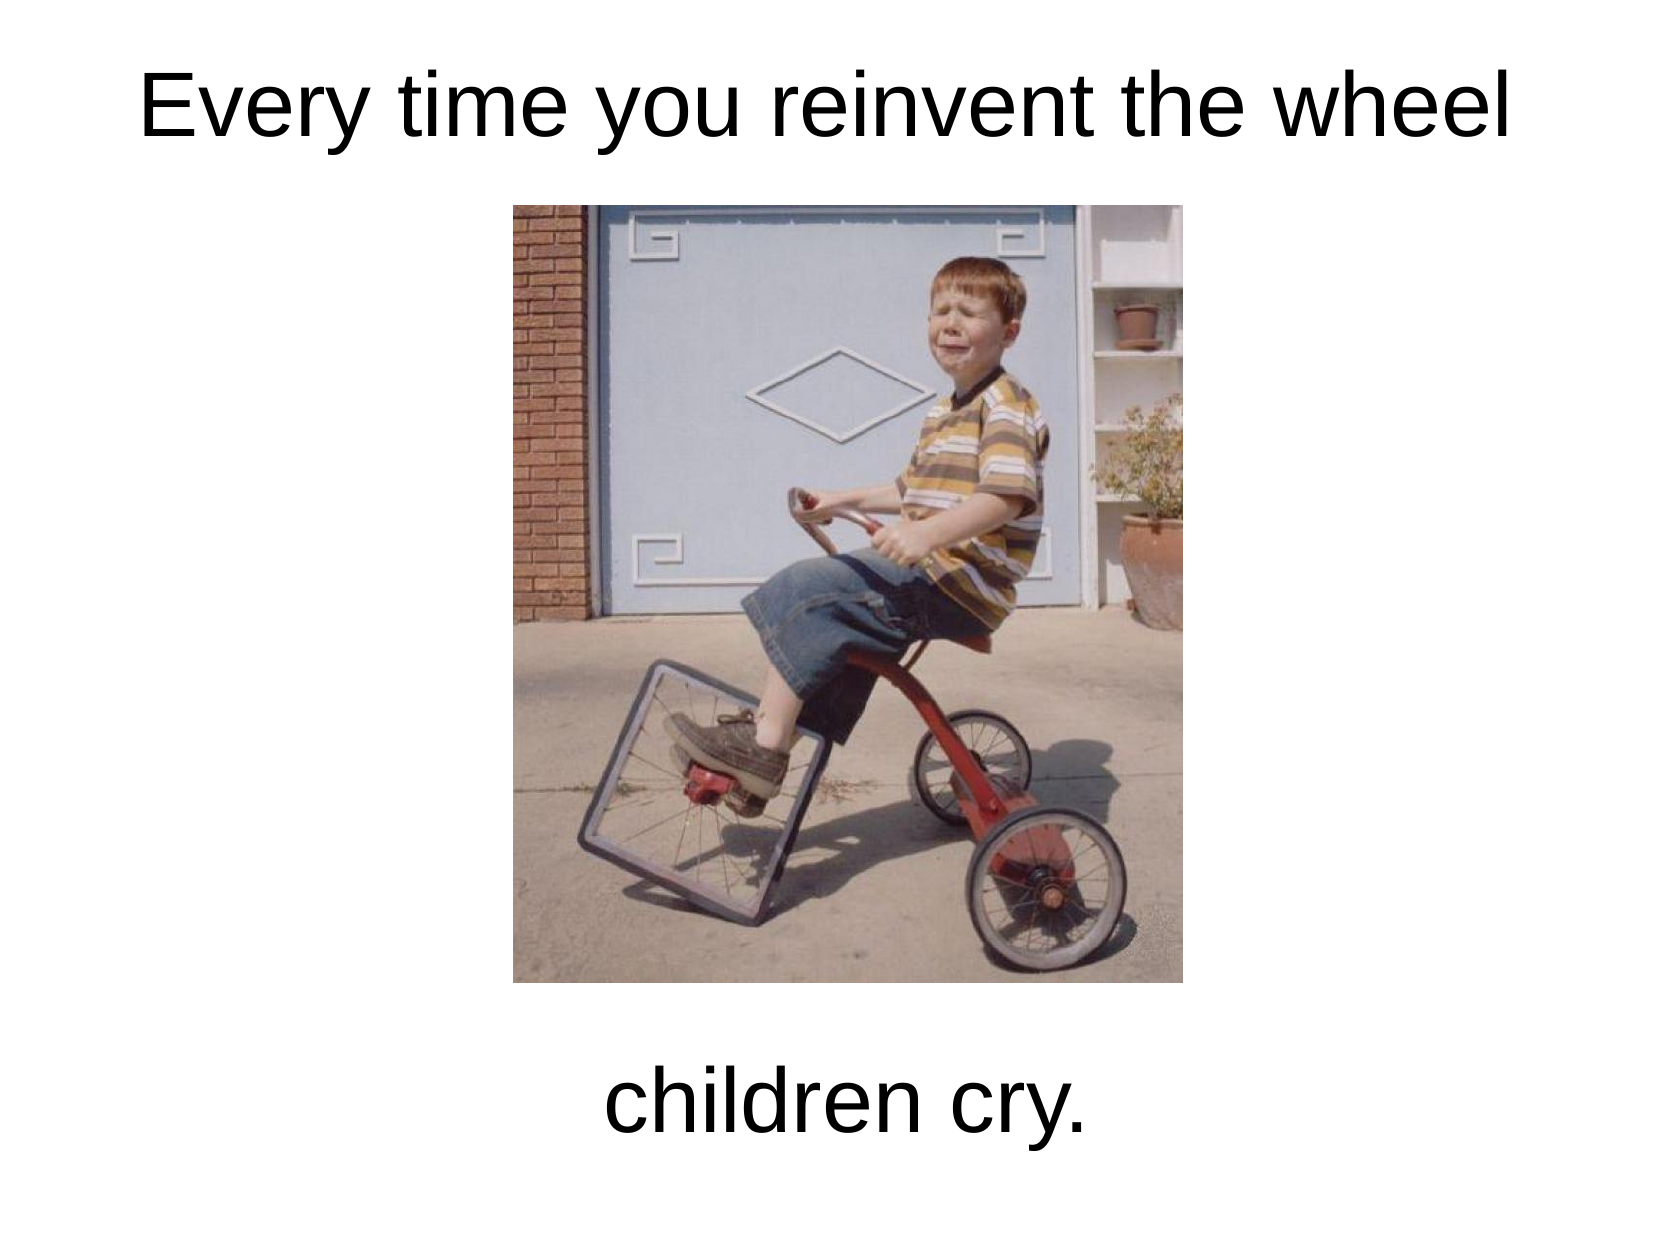

Every time you reinvent the wheel
children cry.